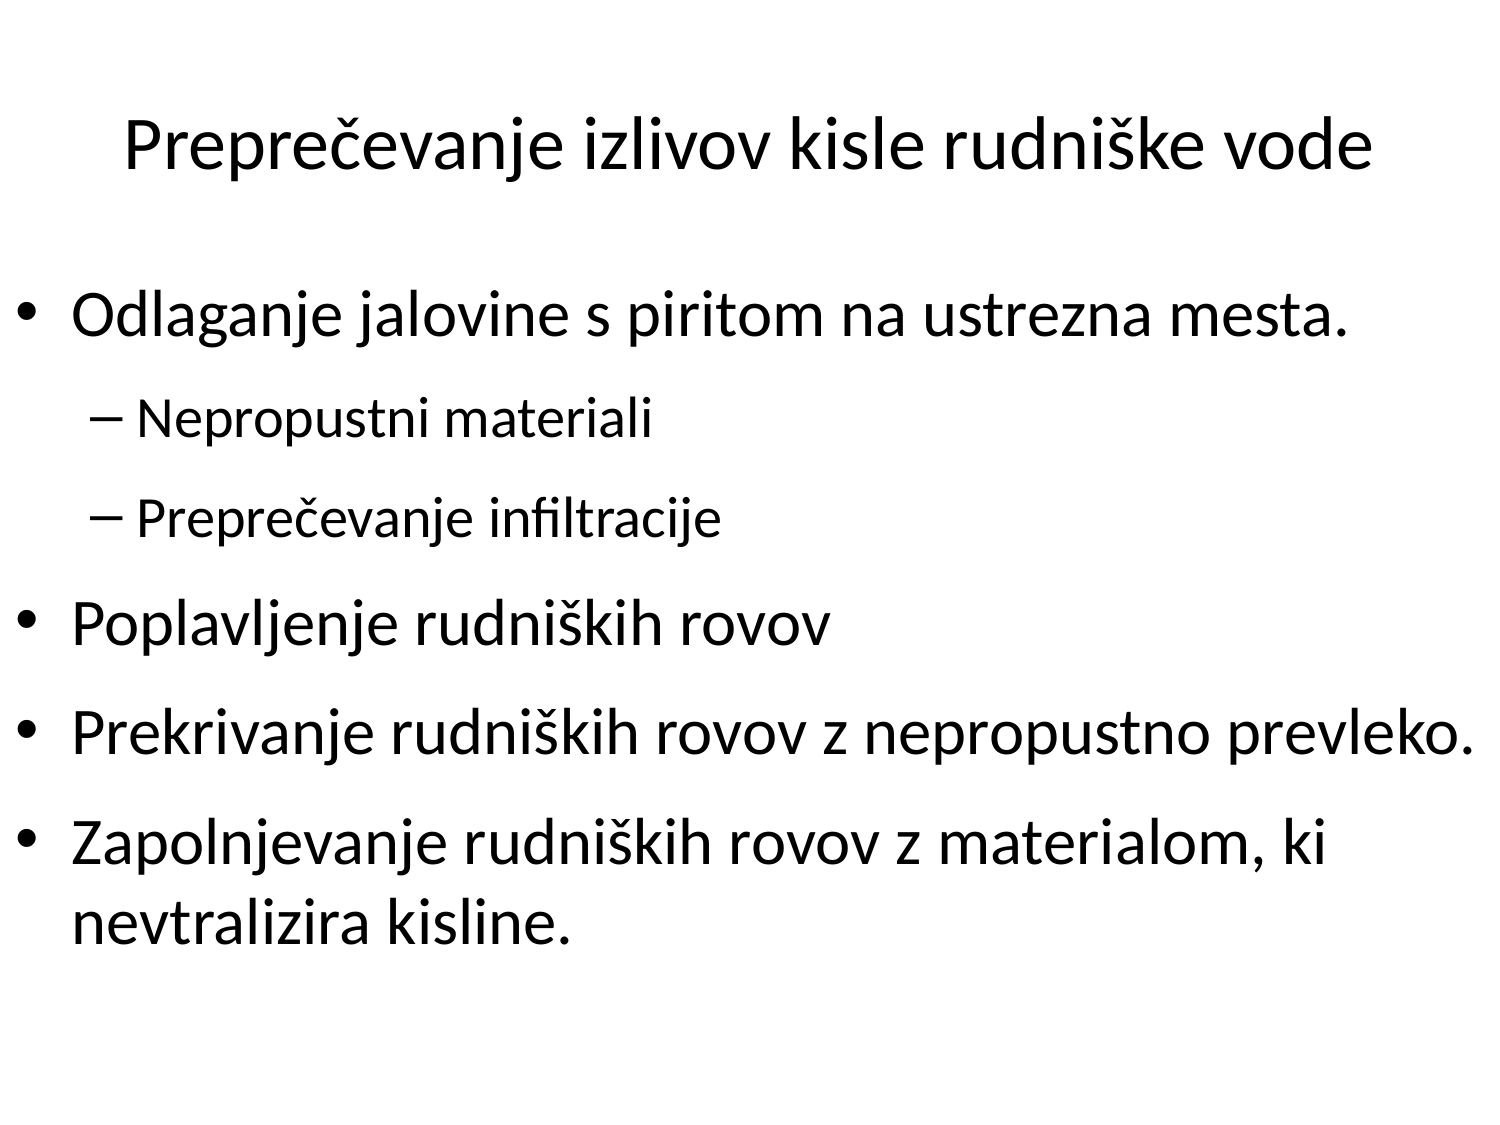

# Preprečevanje izlivov kisle rudniške vode
Odlaganje jalovine s piritom na ustrezna mesta.
Nepropustni materiali
Preprečevanje infiltracije
Poplavljenje rudniških rovov
Prekrivanje rudniških rovov z nepropustno prevleko.
Zapolnjevanje rudniških rovov z materialom, ki nevtralizira kisline.